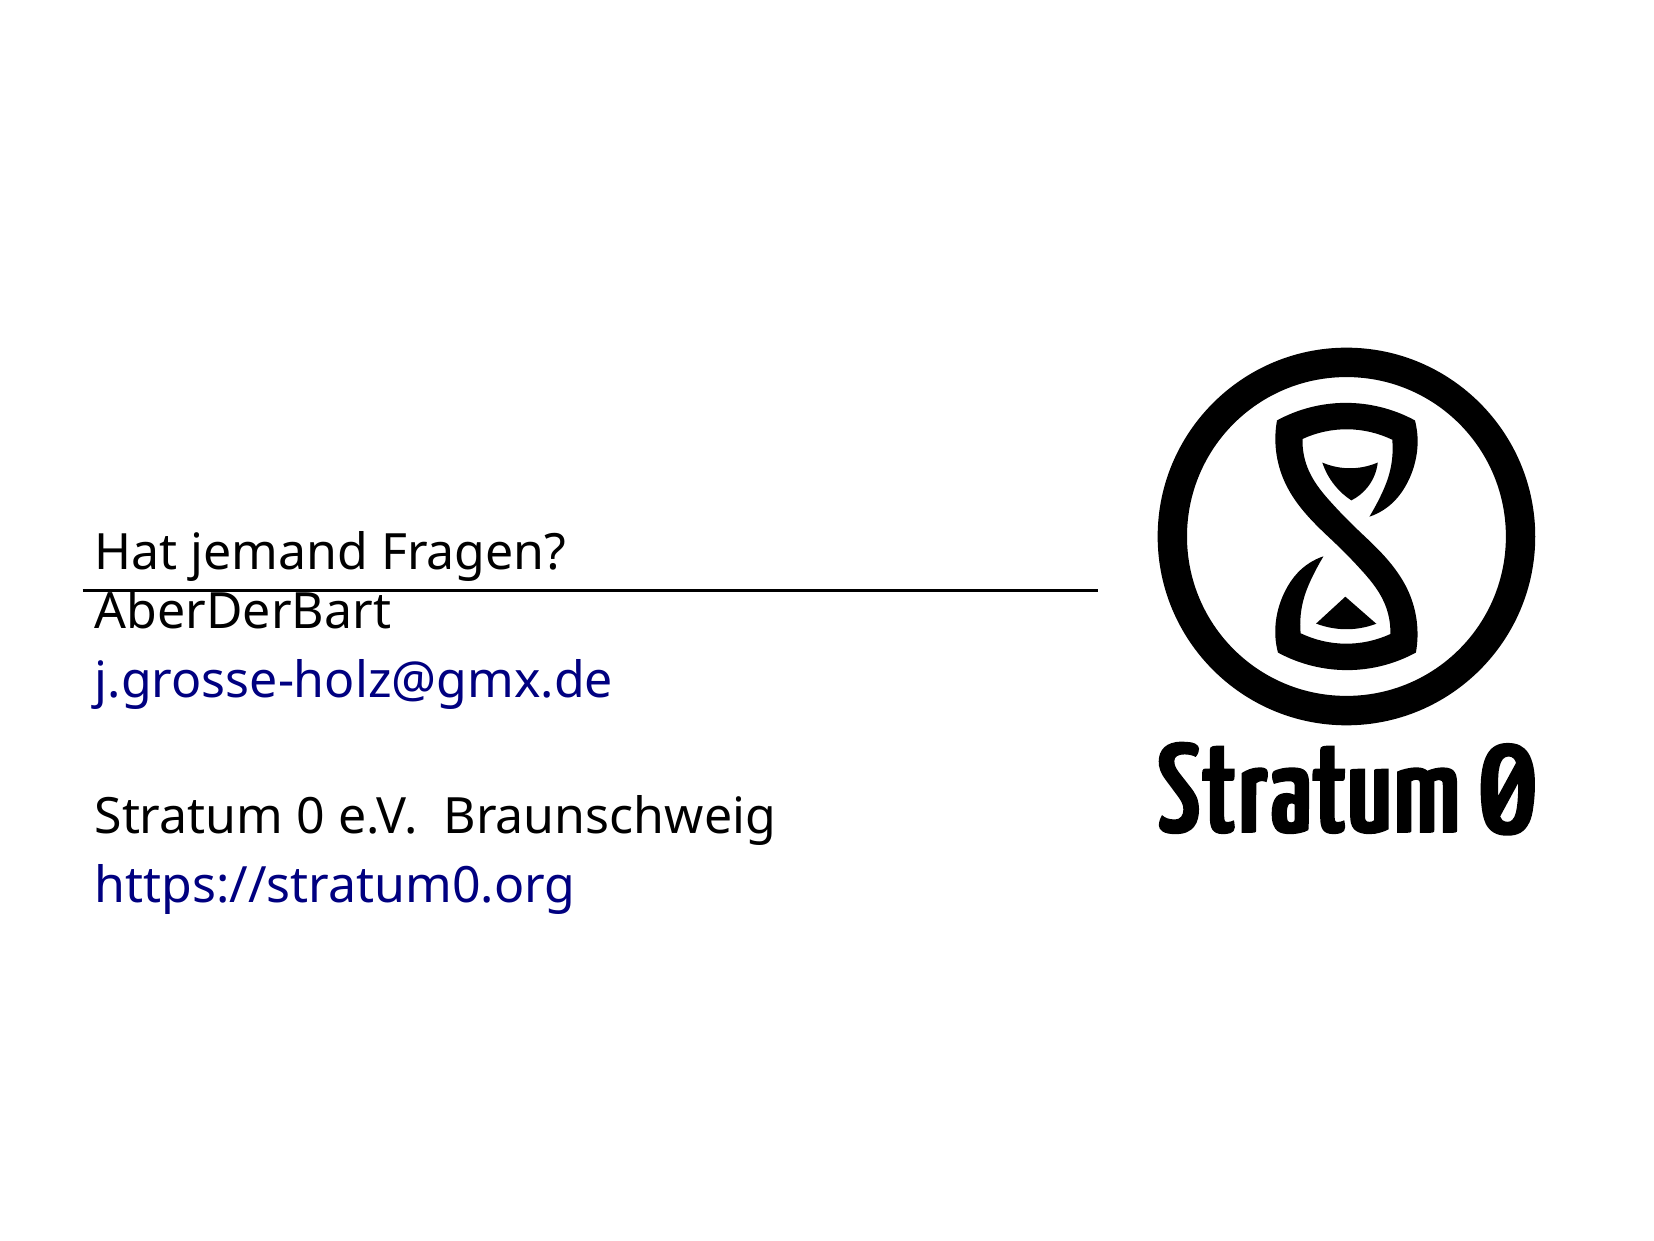

# Hat jemand Fragen?
AberDerBart
j.grosse-holz@gmx.de
Stratum 0 e.V. Braunschweig
https://stratum0.org
AberDerBart
12